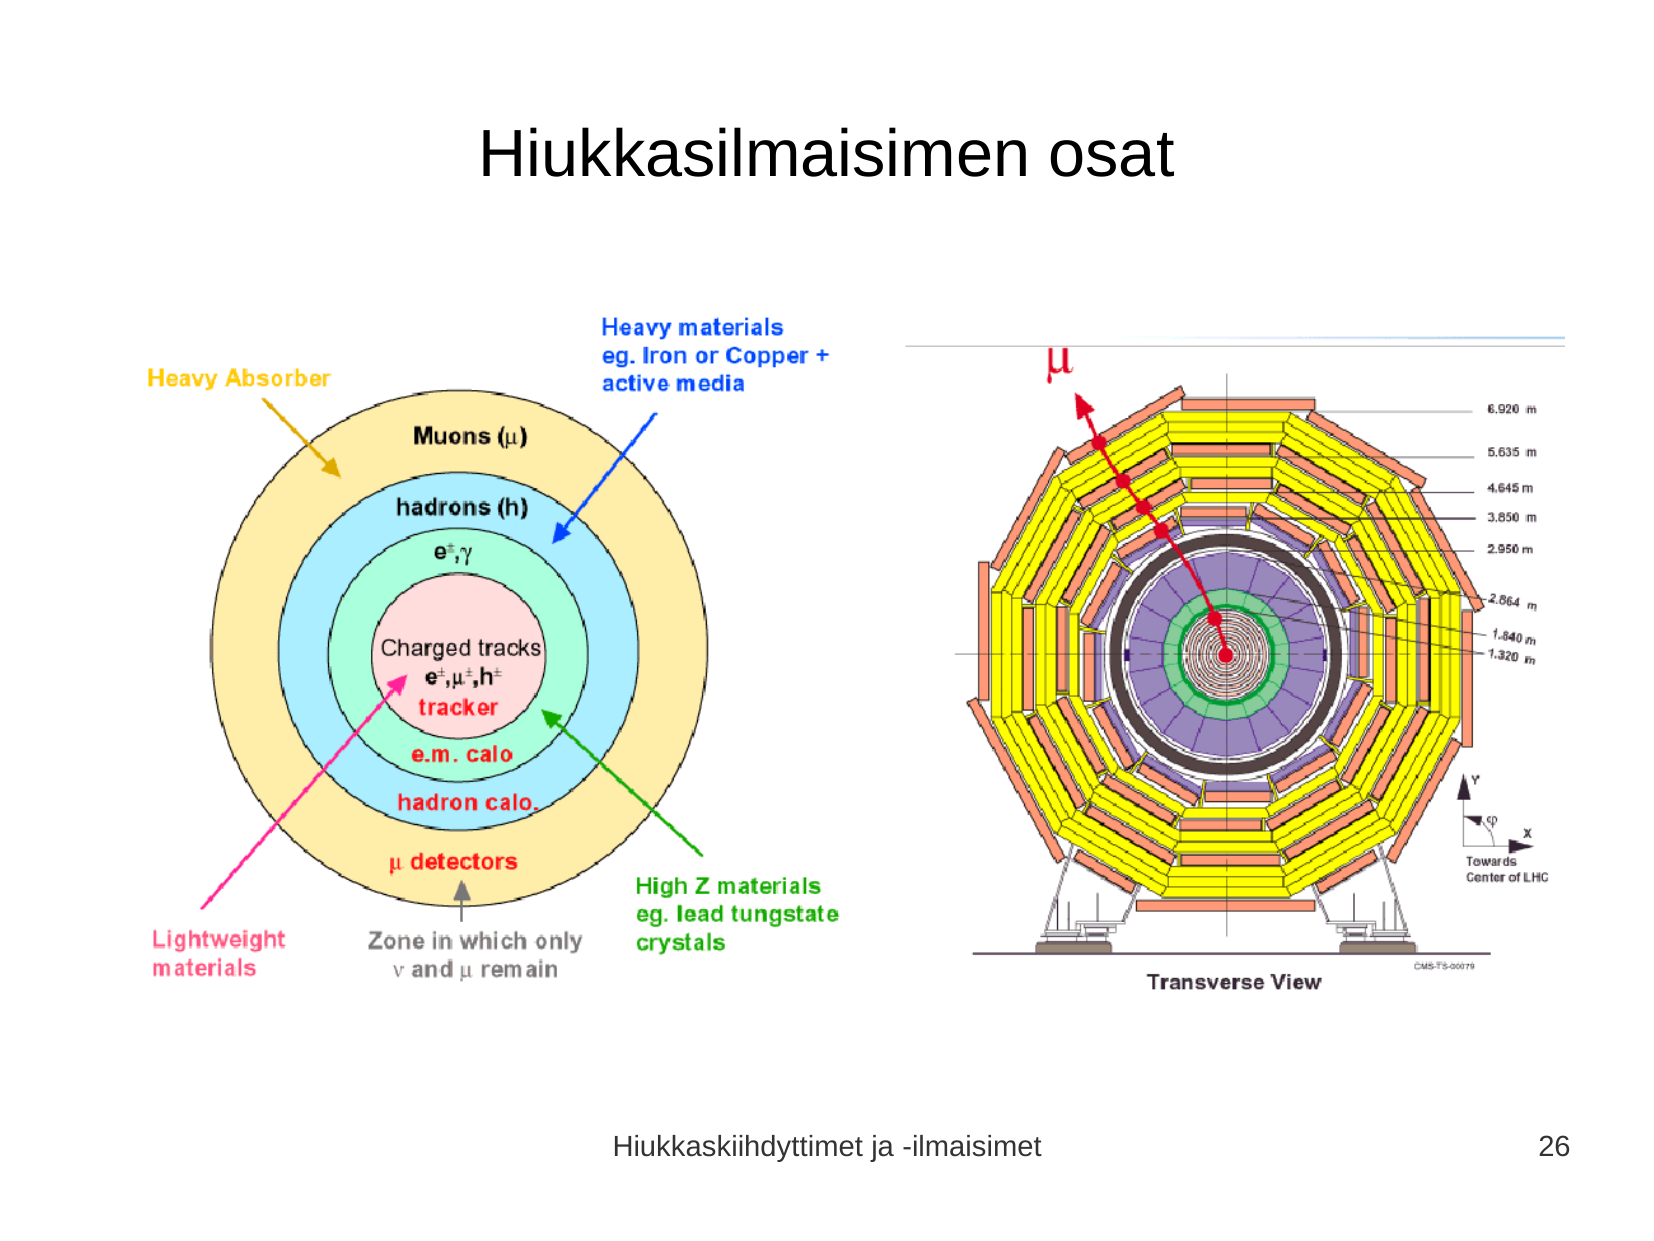

# Hiukkasilmaisimen osat
Hiukkaskiihdyttimet ja -ilmaisimet
26